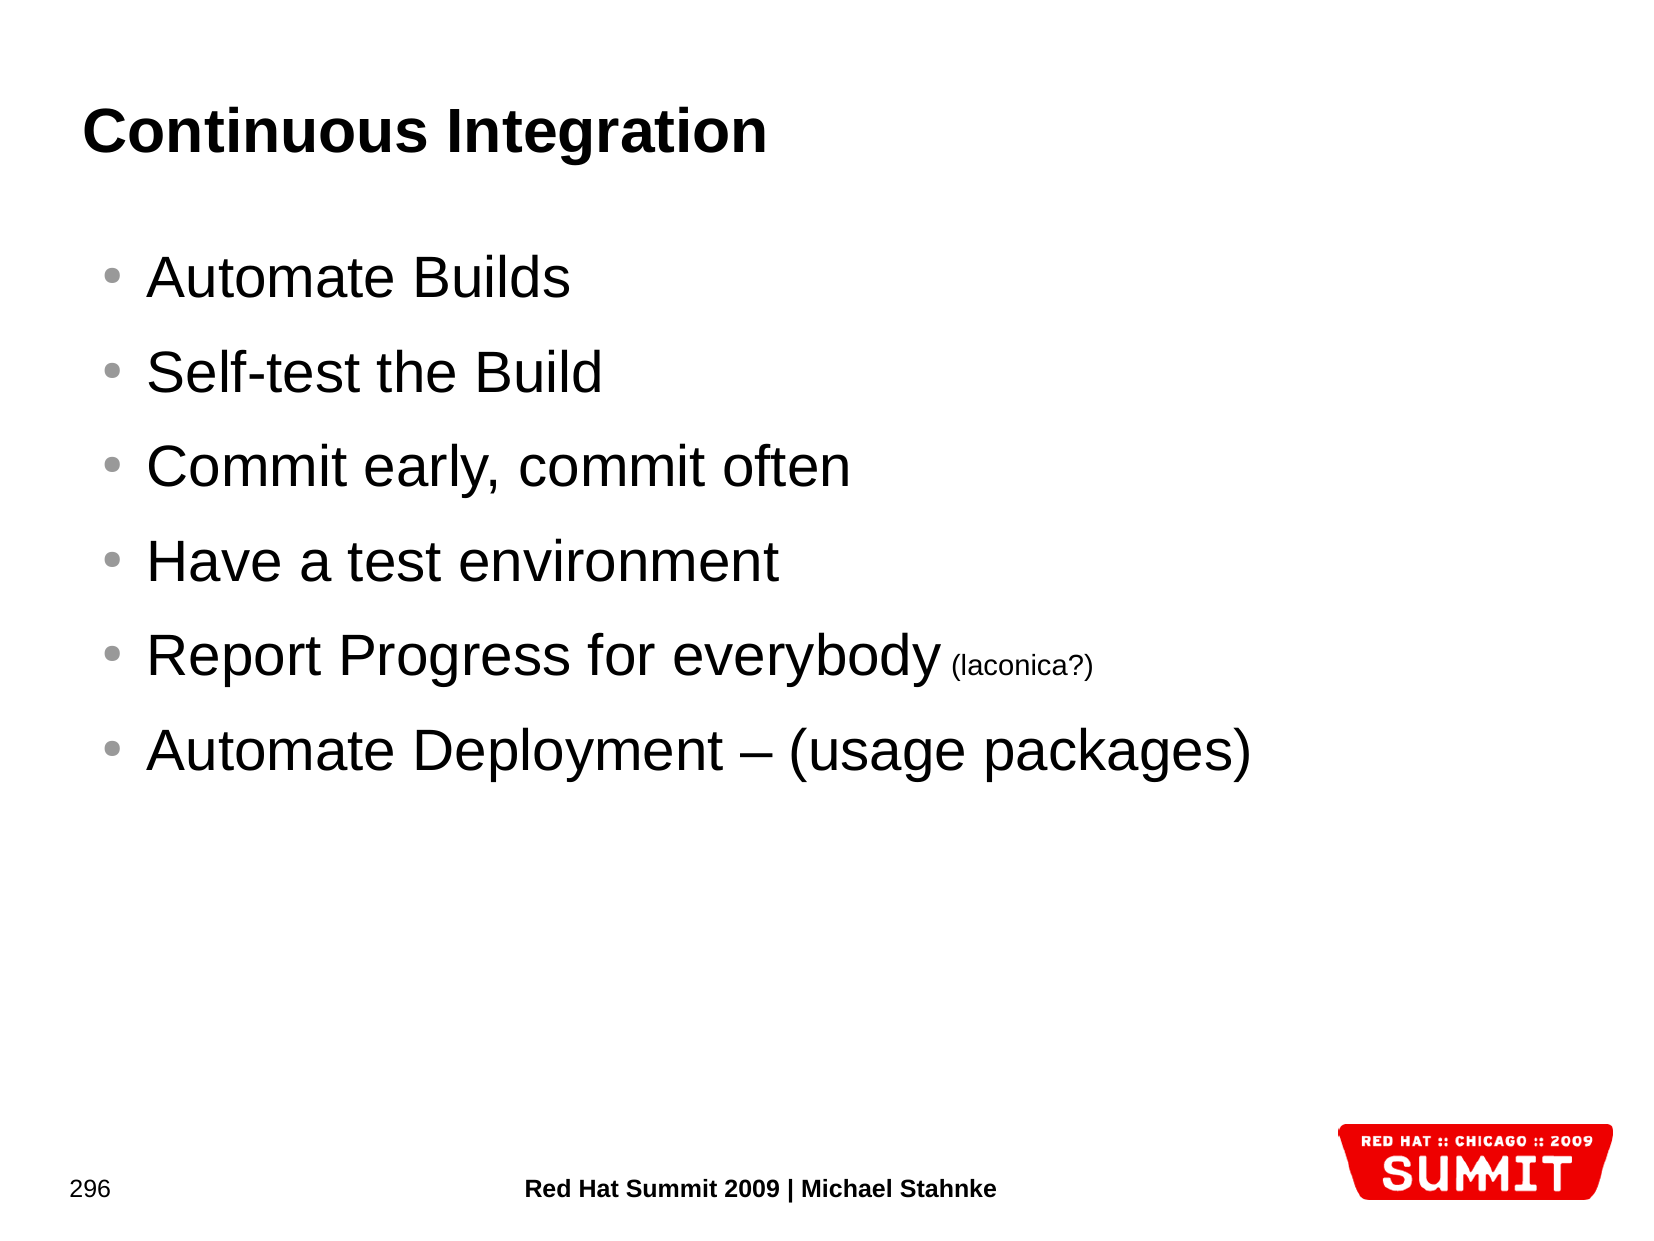

# Continuous Integration
Automate Builds
Self-test the Build
Commit early, commit often
Have a test environment
Report Progress for everybody (laconica?)
Automate Deployment – (usage packages)